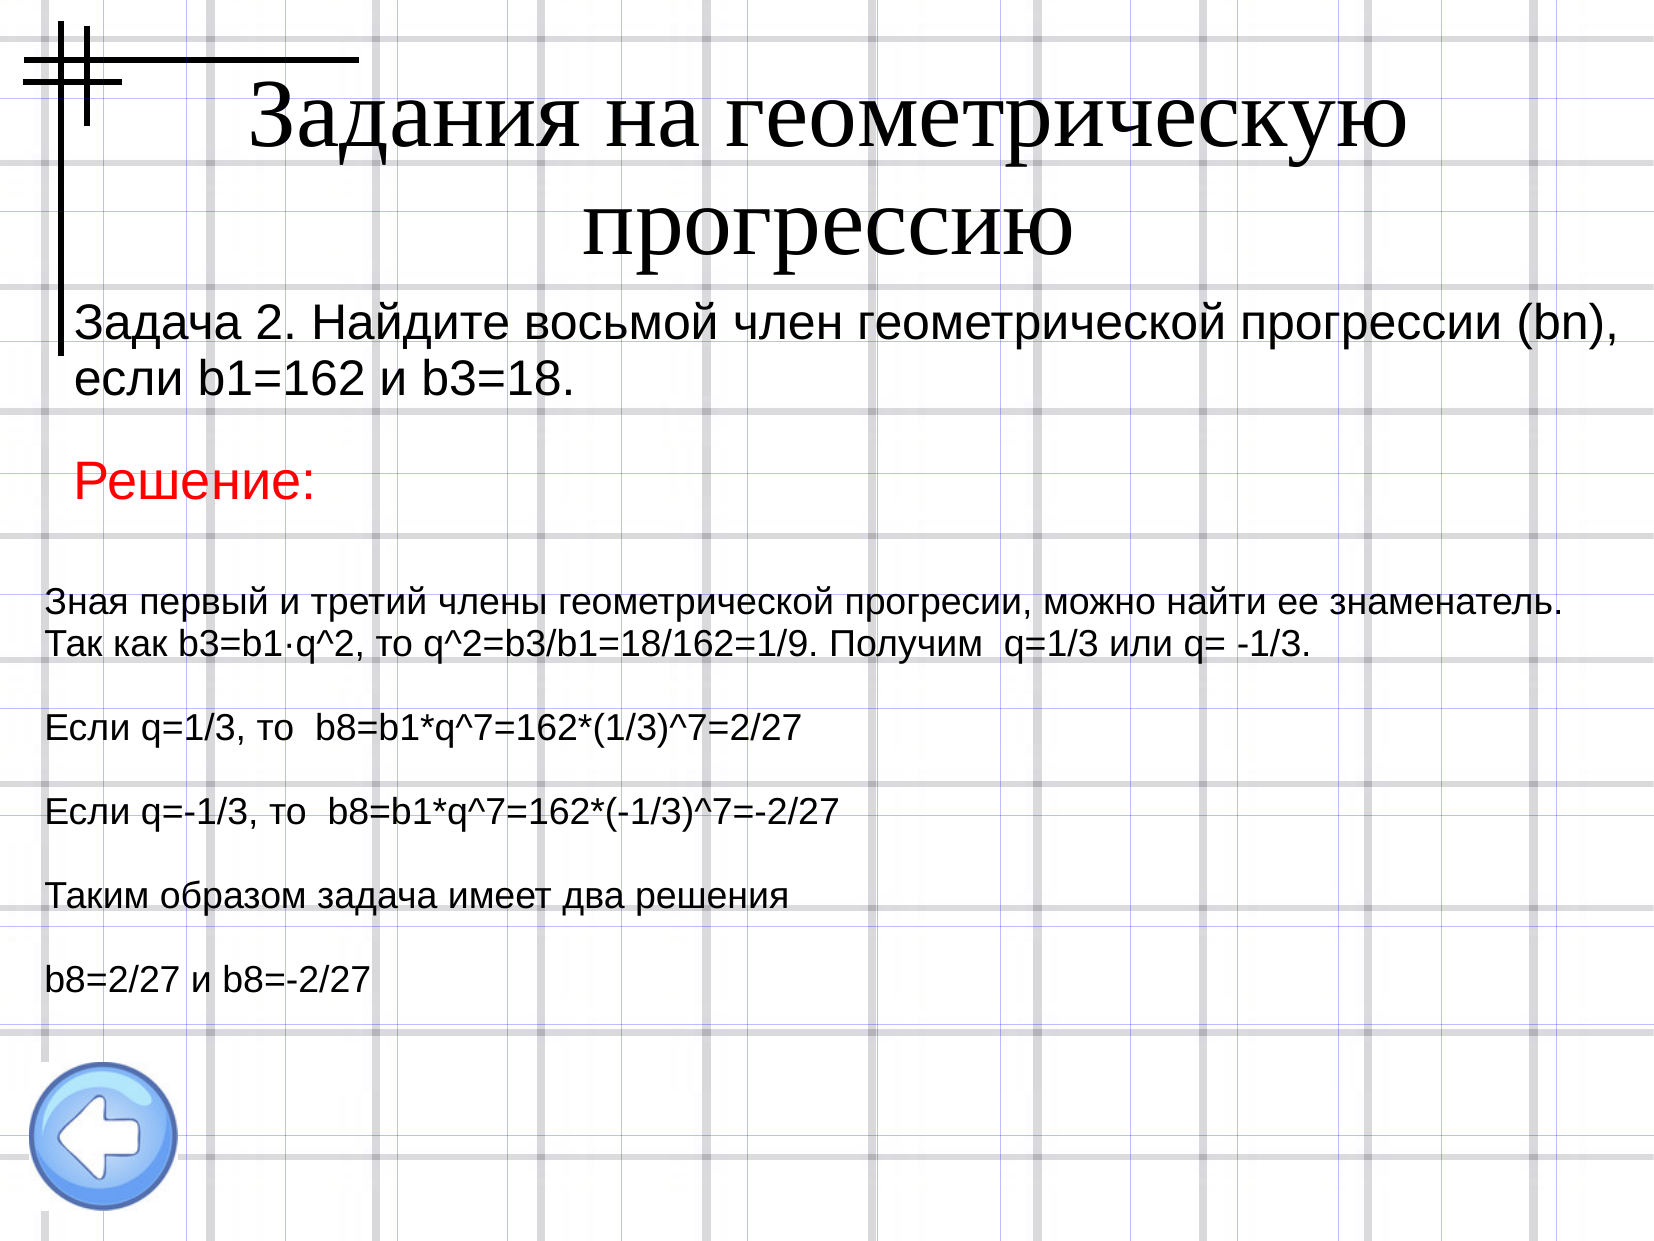

# Задания на геометрическую прогрессию
Задача 2. Найдите восьмой член геометрической прогрессии (bn), если b1=162 и b3=18.
Решение:
Зная первый и третий члены геометрической прогресии, можно найти ее знаменатель. Так как b3=b1·q^2, то q^2=b3/b1=18/162=1/9. Получим q=1/3 или q= -1/3.
Если q=1/3, то b8=b1*q^7=162*(1/3)^7=2/27
Если q=-1/3, то b8=b1*q^7=162*(-1/3)^7=-2/27
Таким образом задача имеет два решения
b8=2/27 и b8=-2/27